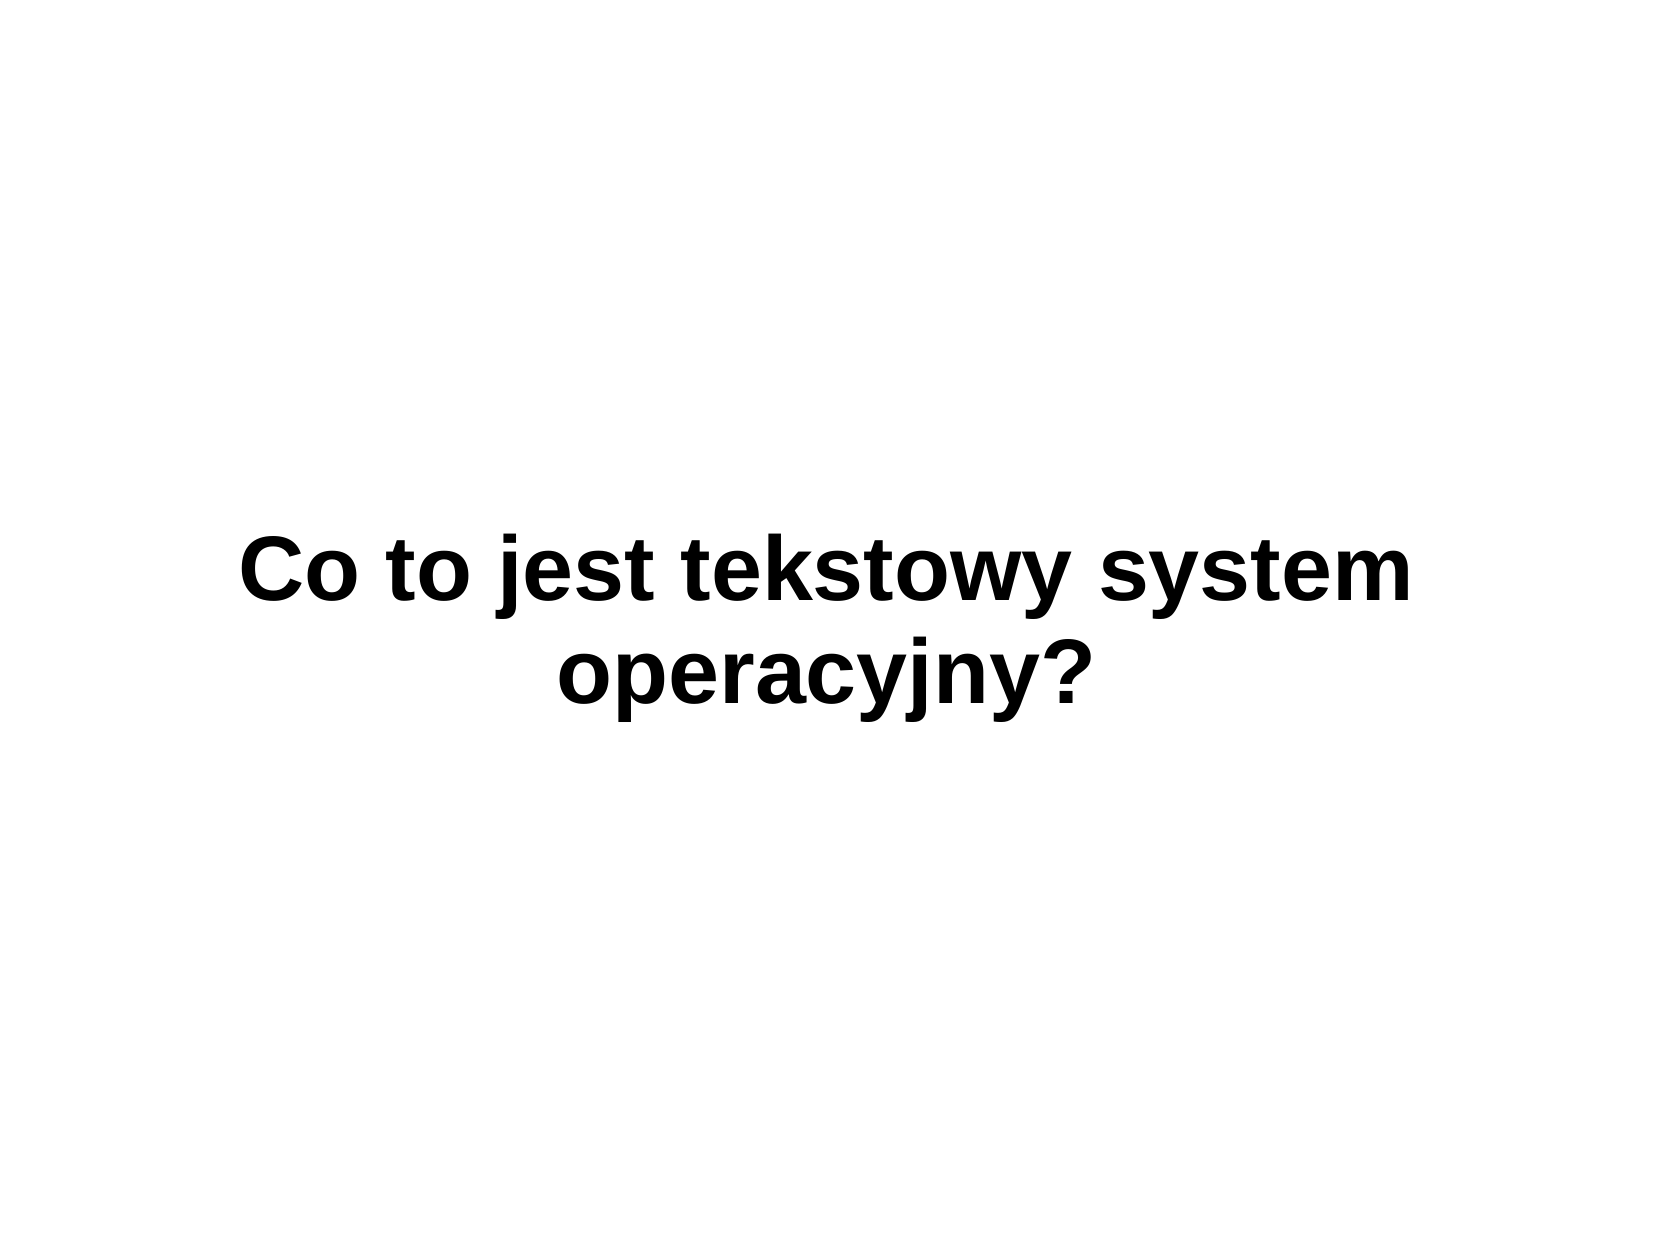

# Co to jest tekstowy system operacyjny?